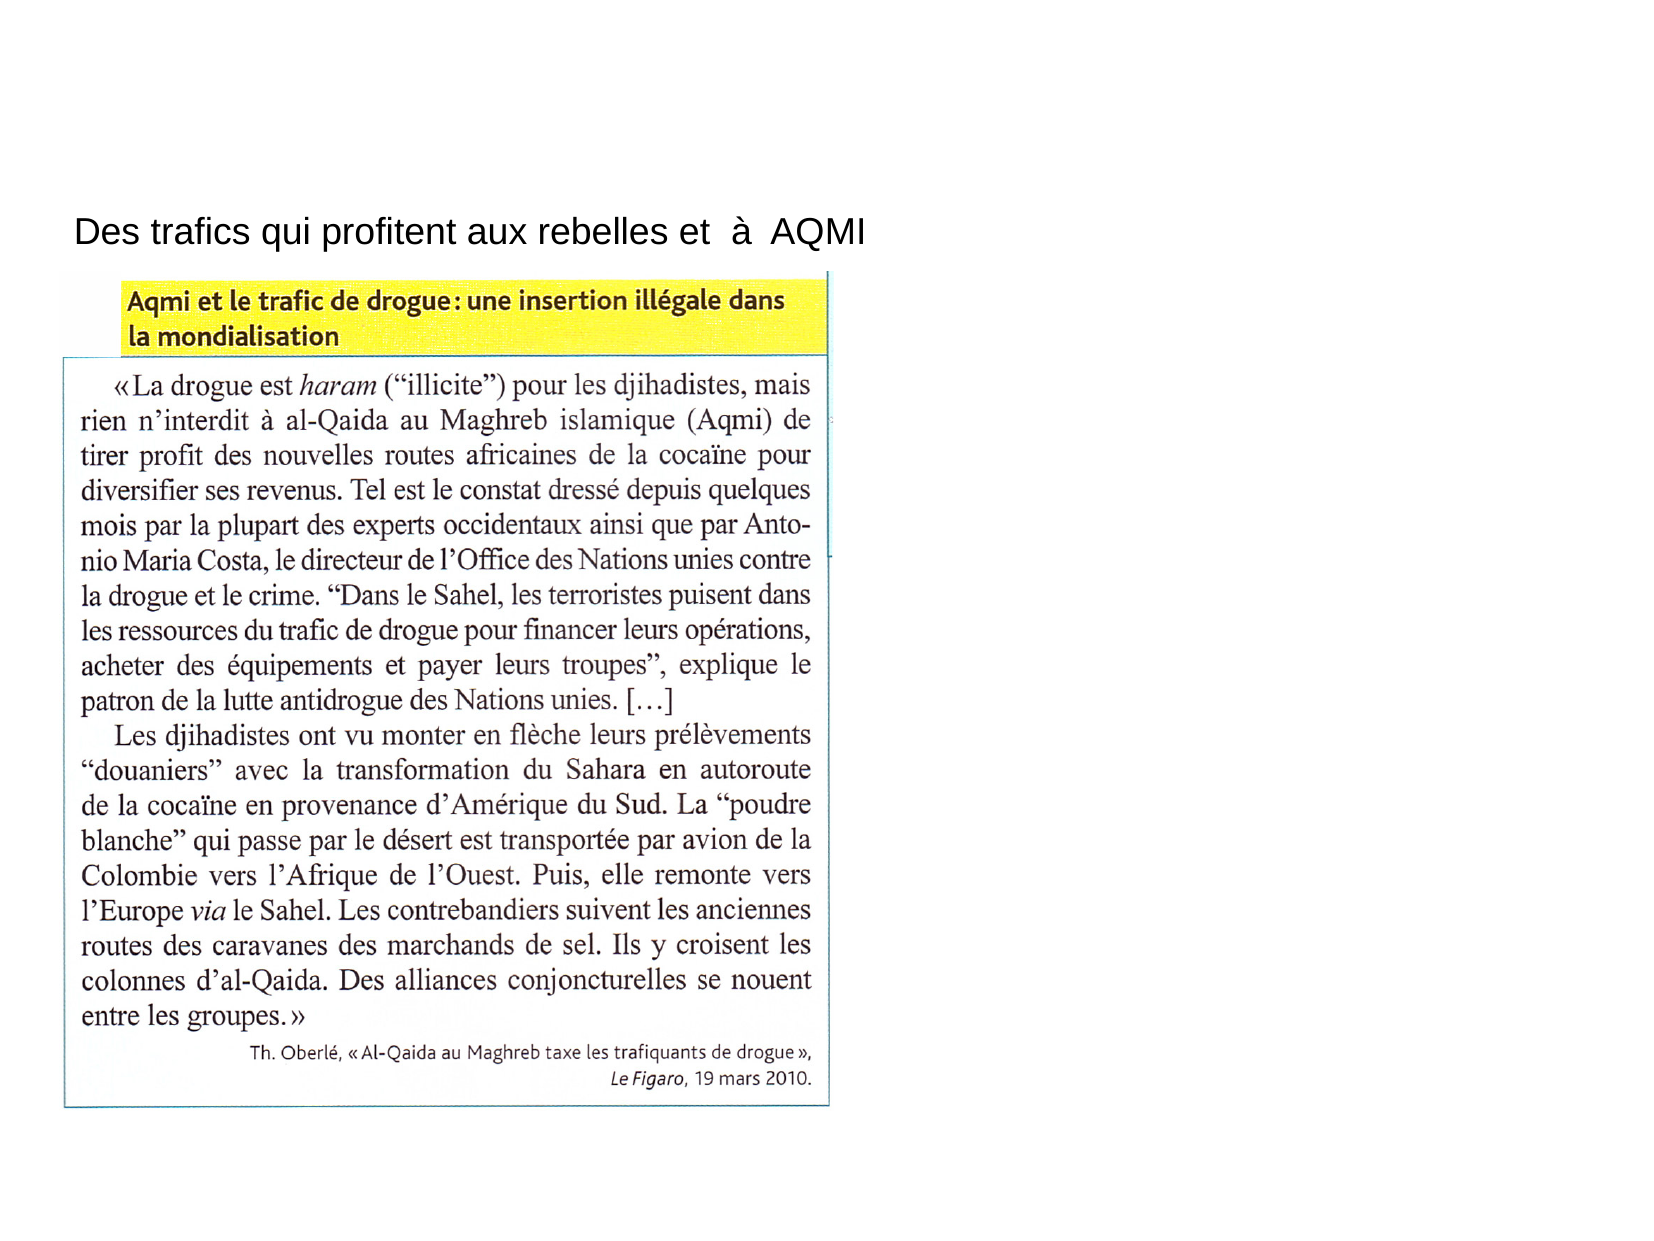

Des trafics qui profitent aux rebelles et à AQMI